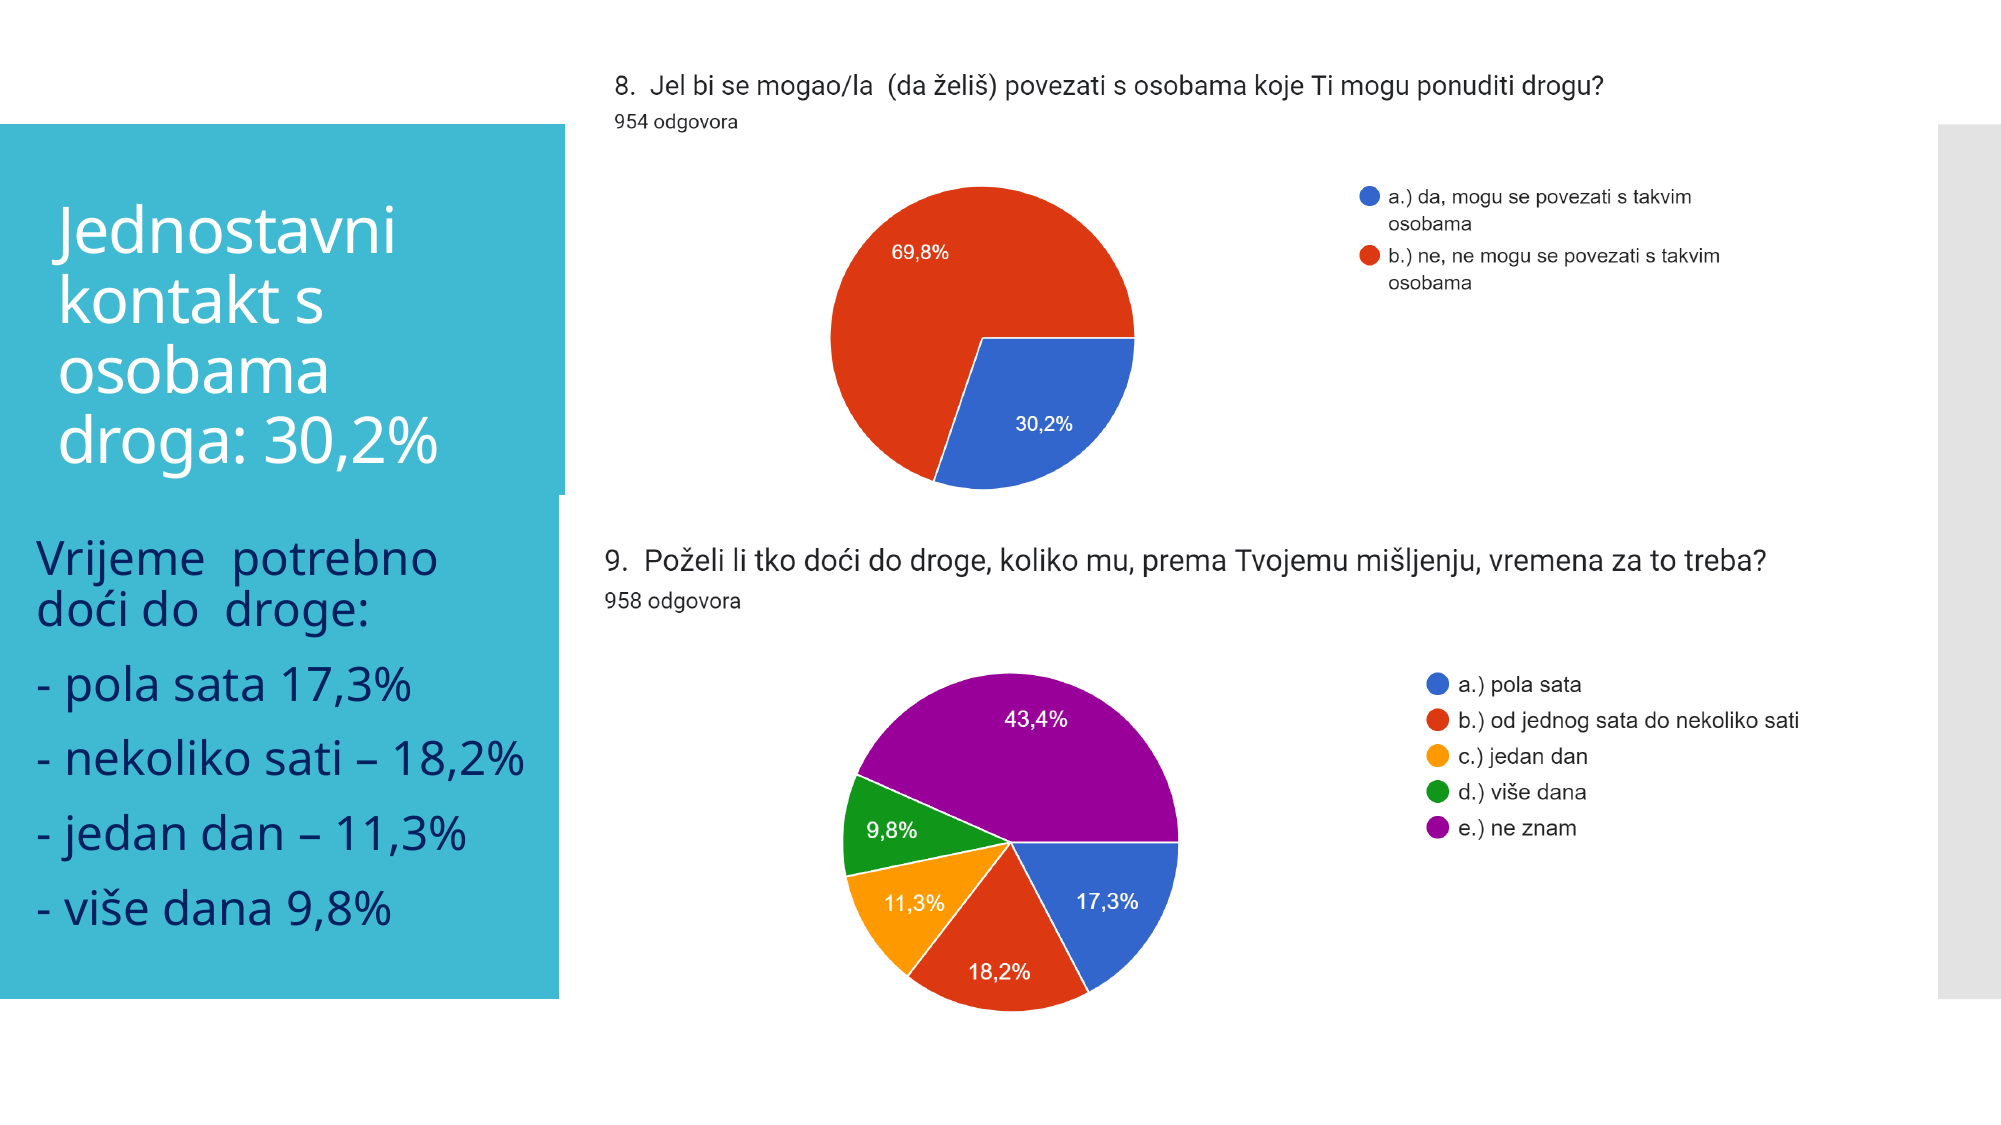

# Jednostavni kontakt s osobama droga: 30,2%
Vrijeme potrebno doći do droge:
- pola sata 17,3%
- nekoliko sati – 18,2%
- jedan dan – 11,3%
- više dana 9,8%